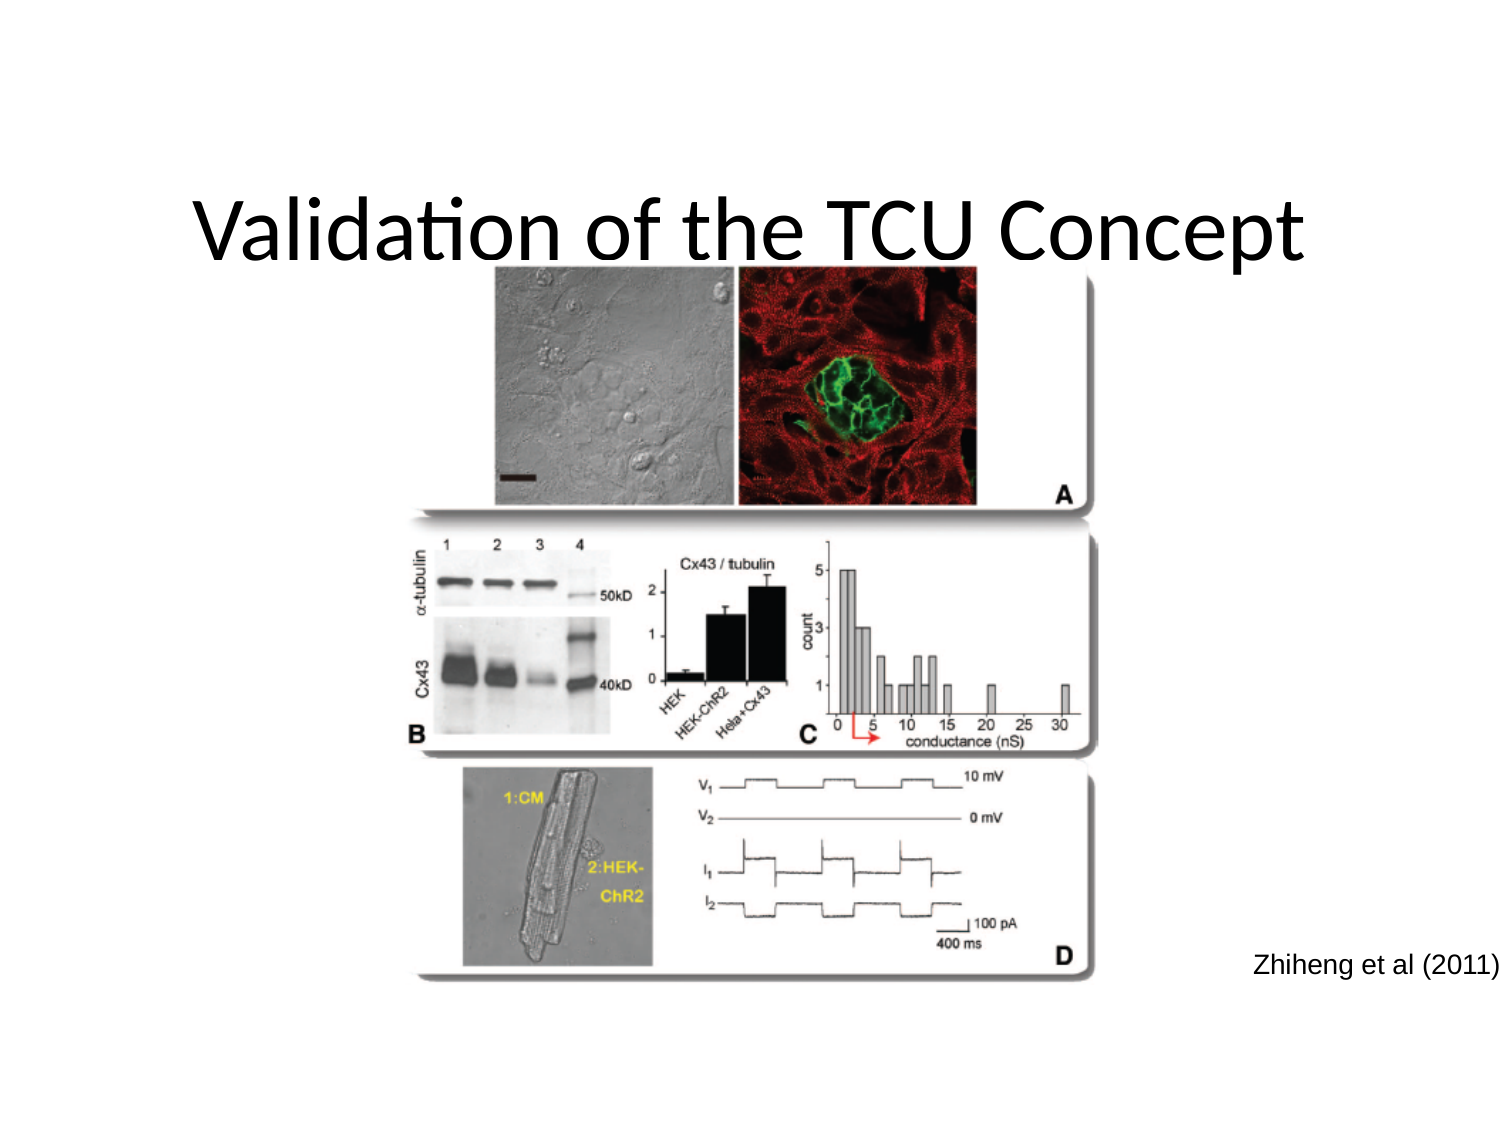

# Validation of the TCU Concept
Zhiheng et al (2011)